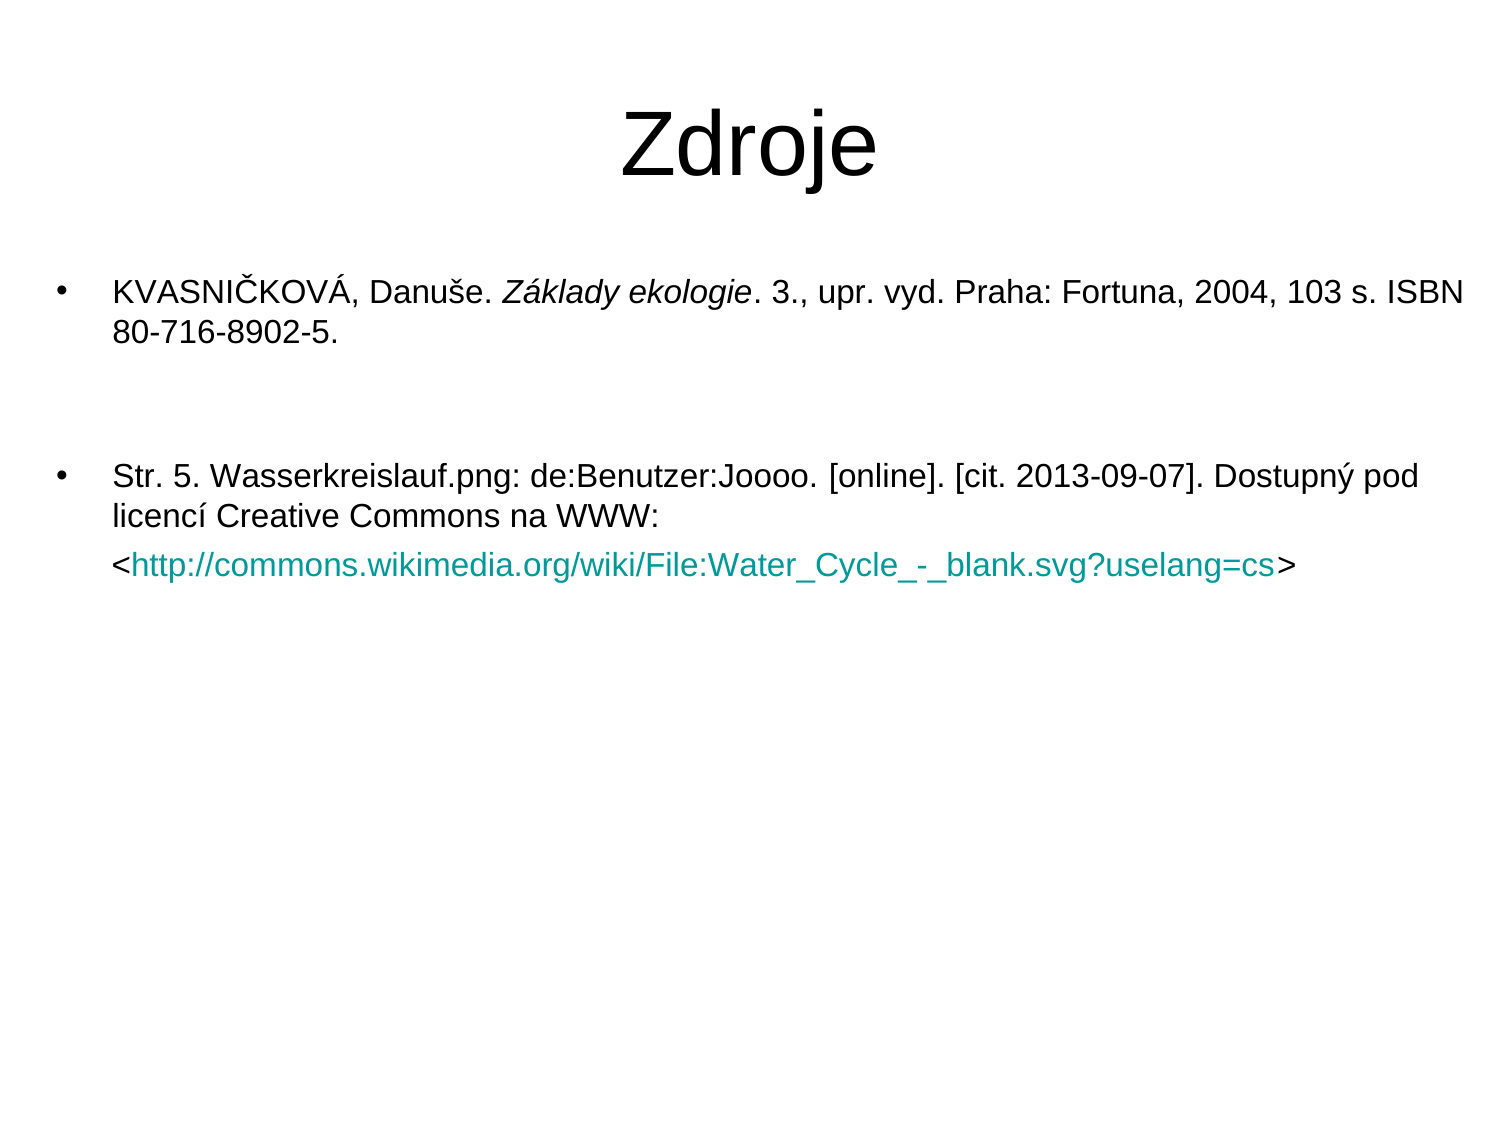

# Zdroje
KVASNIČKOVÁ, Danuše. Základy ekologie. 3., upr. vyd. Praha: Fortuna, 2004, 103 s. ISBN 80-716-8902-5.
Str. 5. Wasserkreislauf.png: de:Benutzer:Joooo. [online]. [cit. 2013-09-07]. Dostupný pod licencí Creative Commons na WWW:
 <http://commons.wikimedia.org/wiki/File:Water_Cycle_-_blank.svg?uselang=cs>